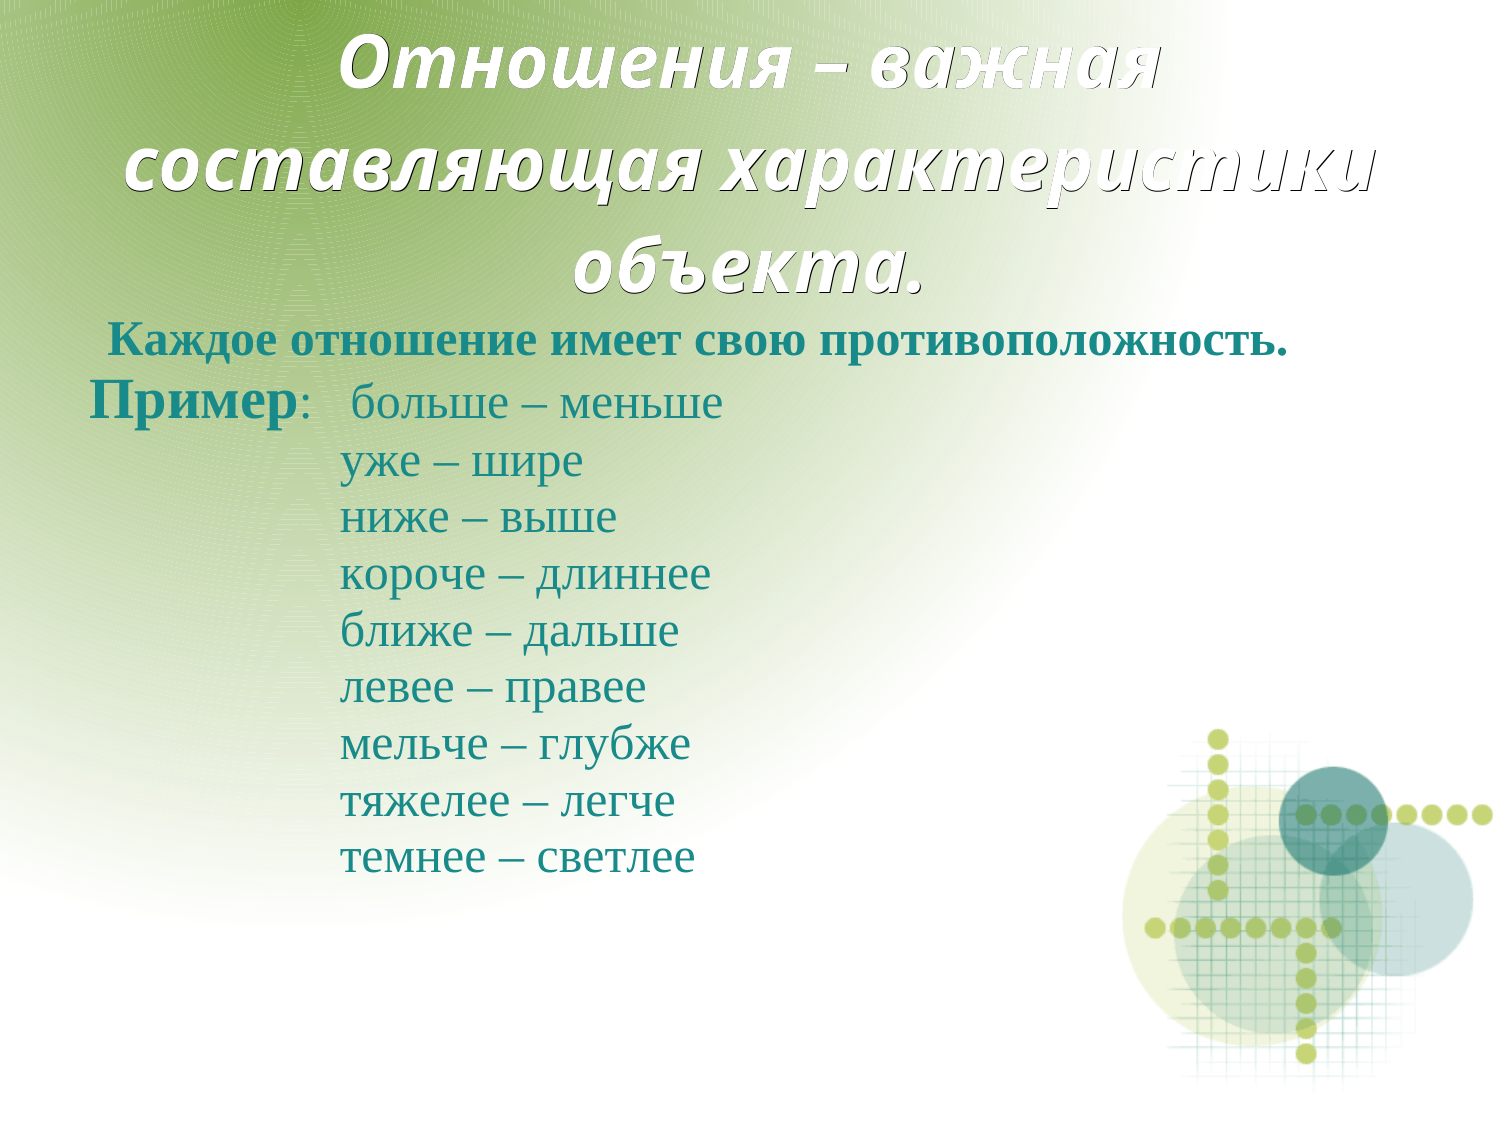

# Отношения – важная составляющая характеристики объекта.
Каждое отношение имеет свою противоположность.
Пример: больше – меньше
 уже – шире
 ниже – выше
 короче – длиннее
 ближе – дальше
 левее – правее
 мельче – глубже
 тяжелее – легче
 темнее – светлее